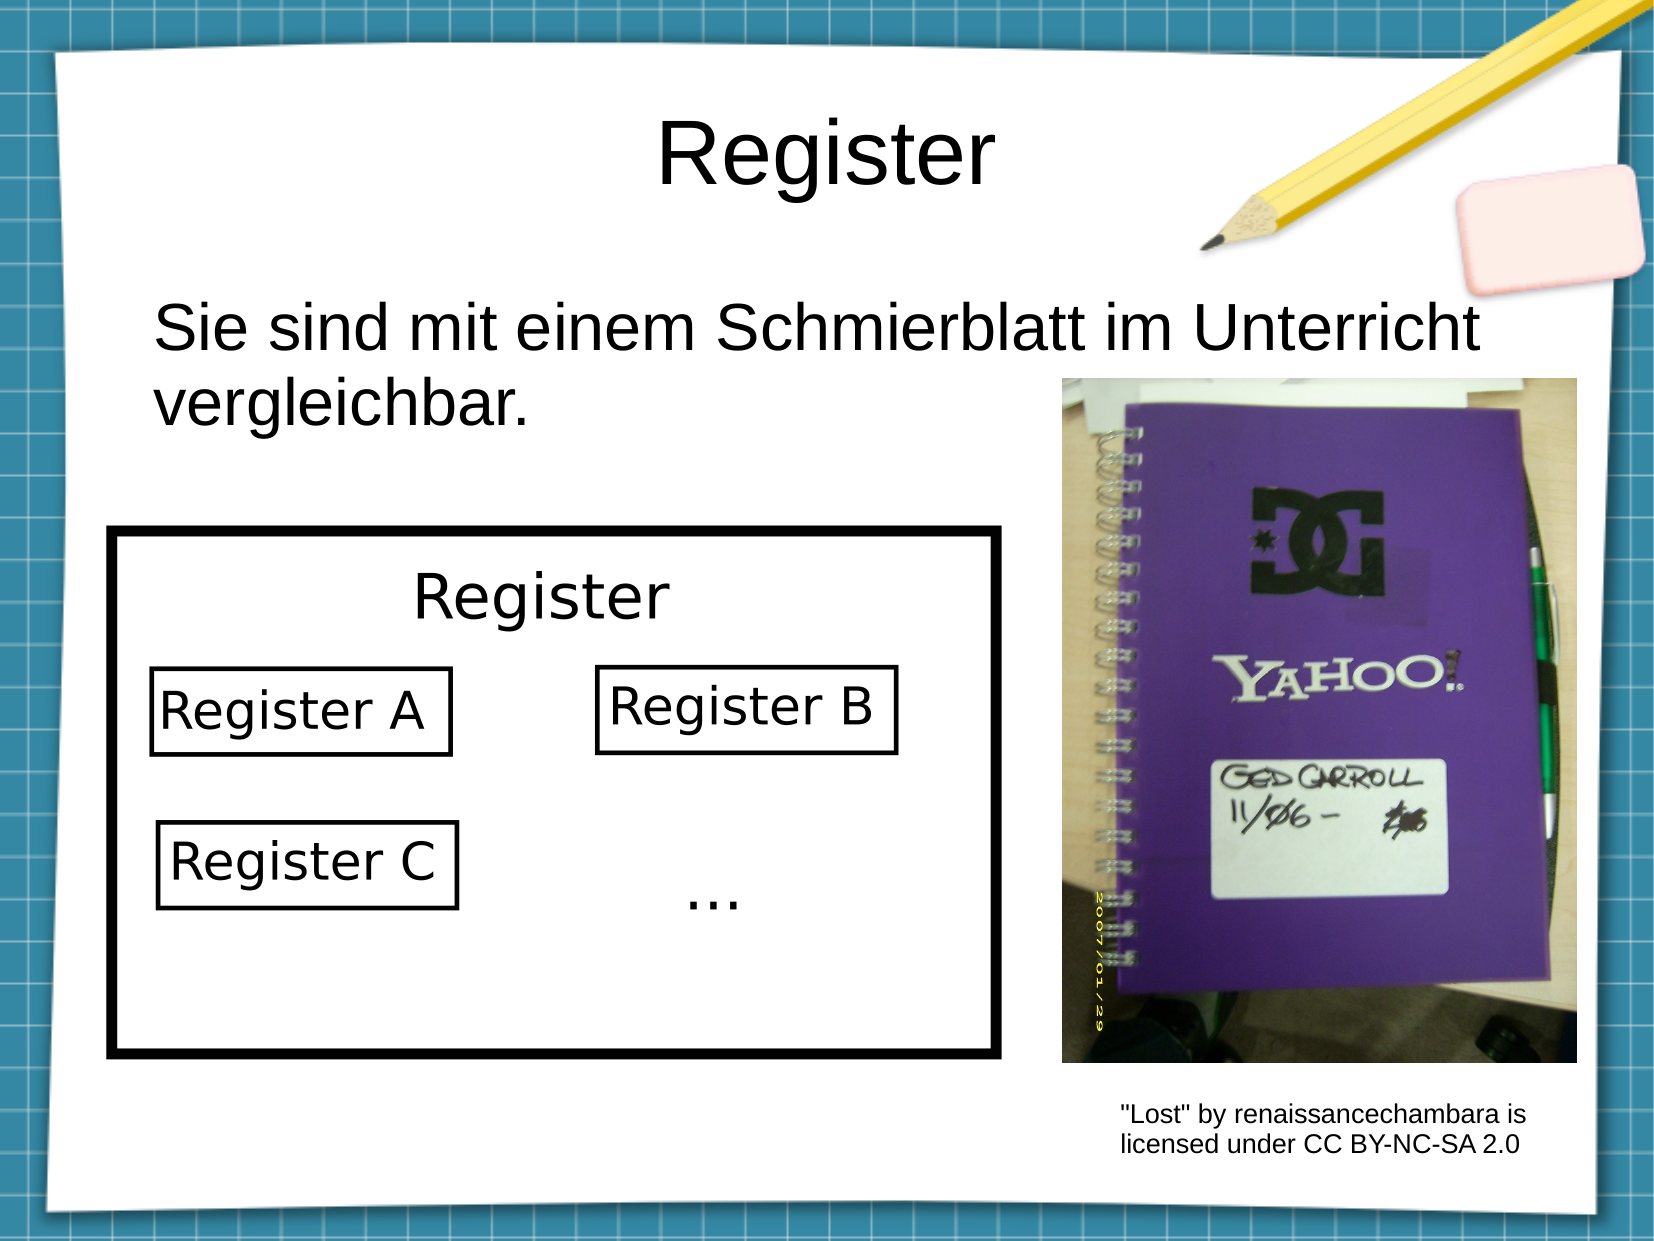

# Register
Sie sind mit einem Schmierblatt im Unterricht vergleichbar.
"Lost" by renaissancechambara is
licensed under CC BY-NC-SA 2.0